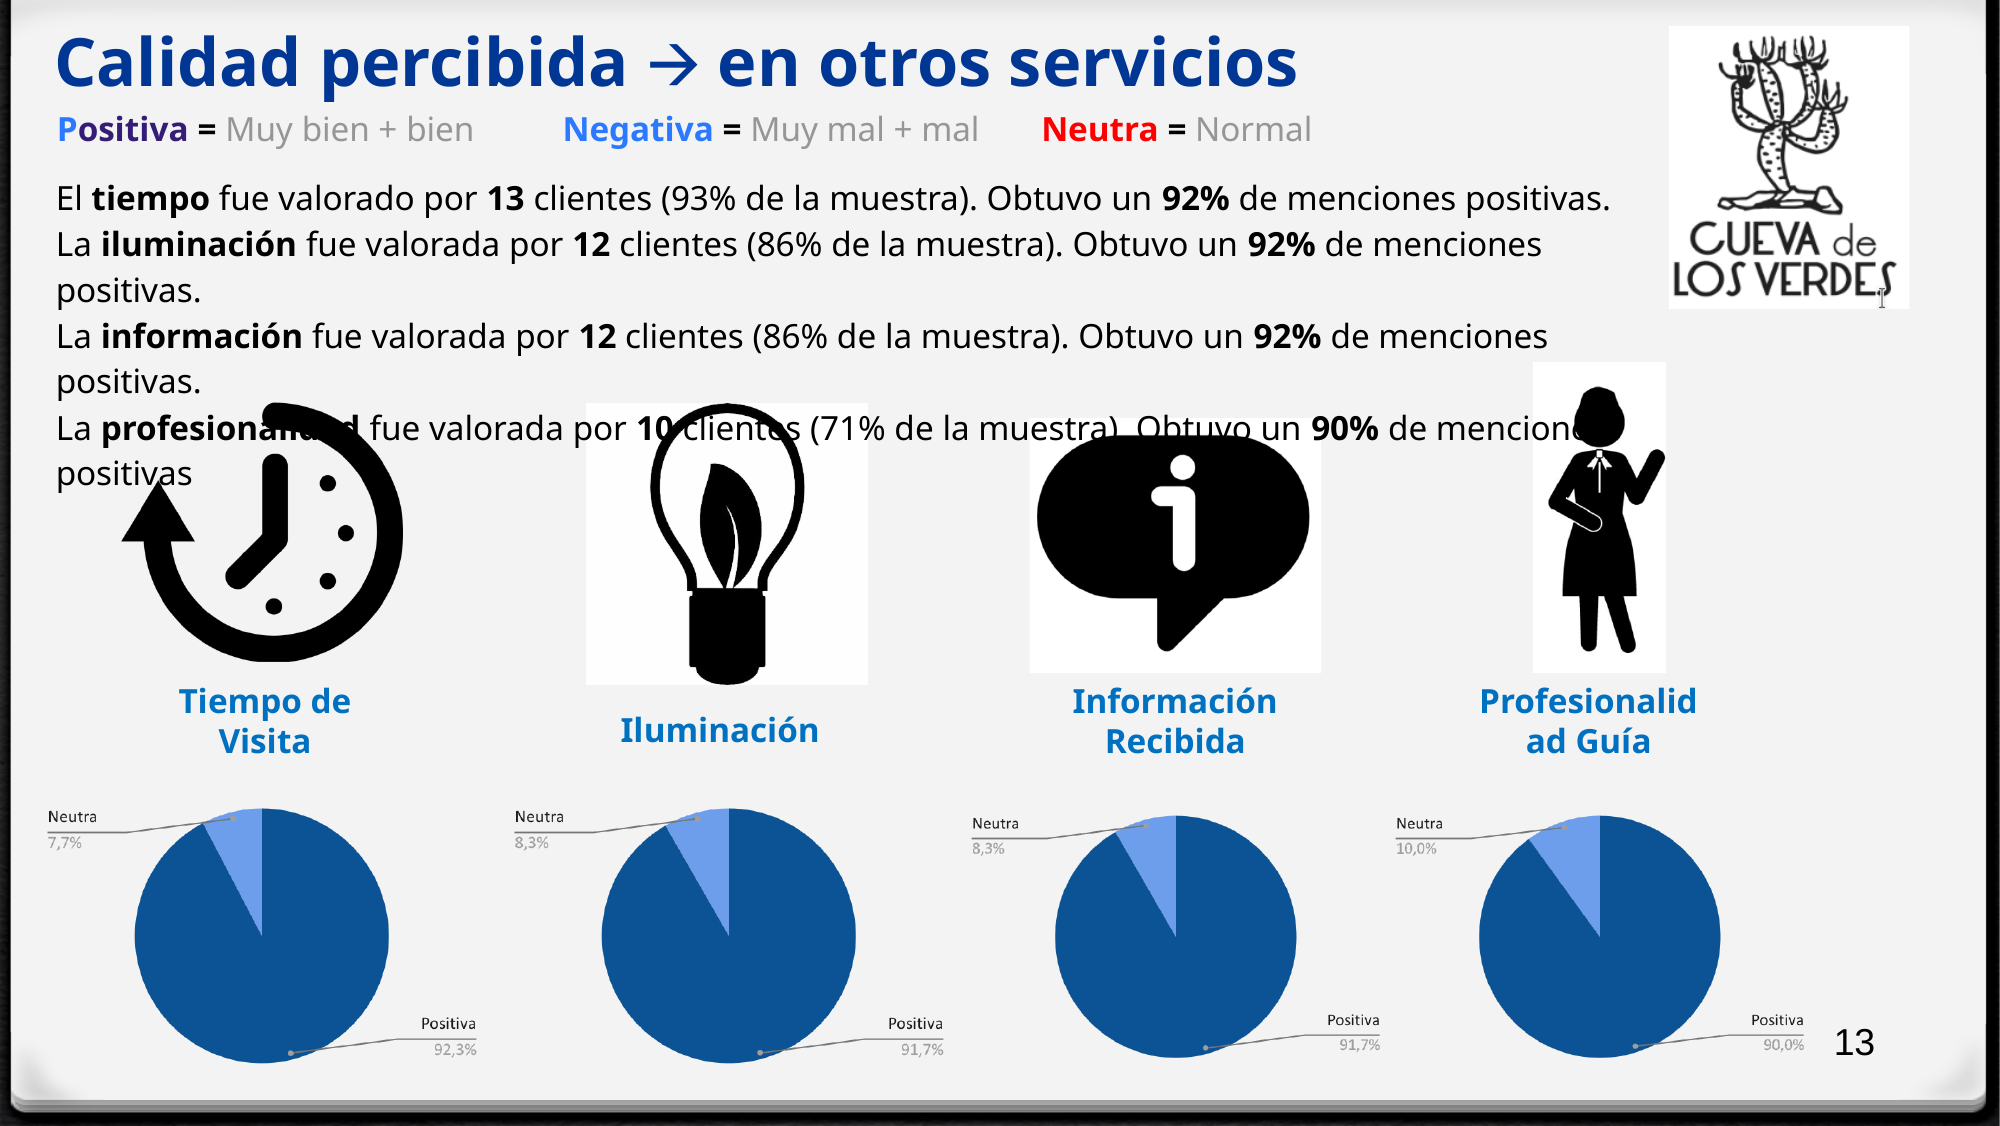

Calidad percibida 🡪 en otros servicios
Positiva = Muy bien + bien Negativa = Muy mal + mal Neutra = Normal
El tiempo fue valorado por 13 clientes (93% de la muestra). Obtuvo un 92% de menciones positivas.
La iluminación fue valorada por 12 clientes (86% de la muestra). Obtuvo un 92% de menciones positivas.
La información fue valorada por 12 clientes (86% de la muestra). Obtuvo un 92% de menciones positivas.
La profesionalidad fue valorada por 10 clientes (71% de la muestra). Obtuvo un 90% de menciones positivas
Tiempo de Visita
Información Recibida
Profesionalidad Guía
Iluminación